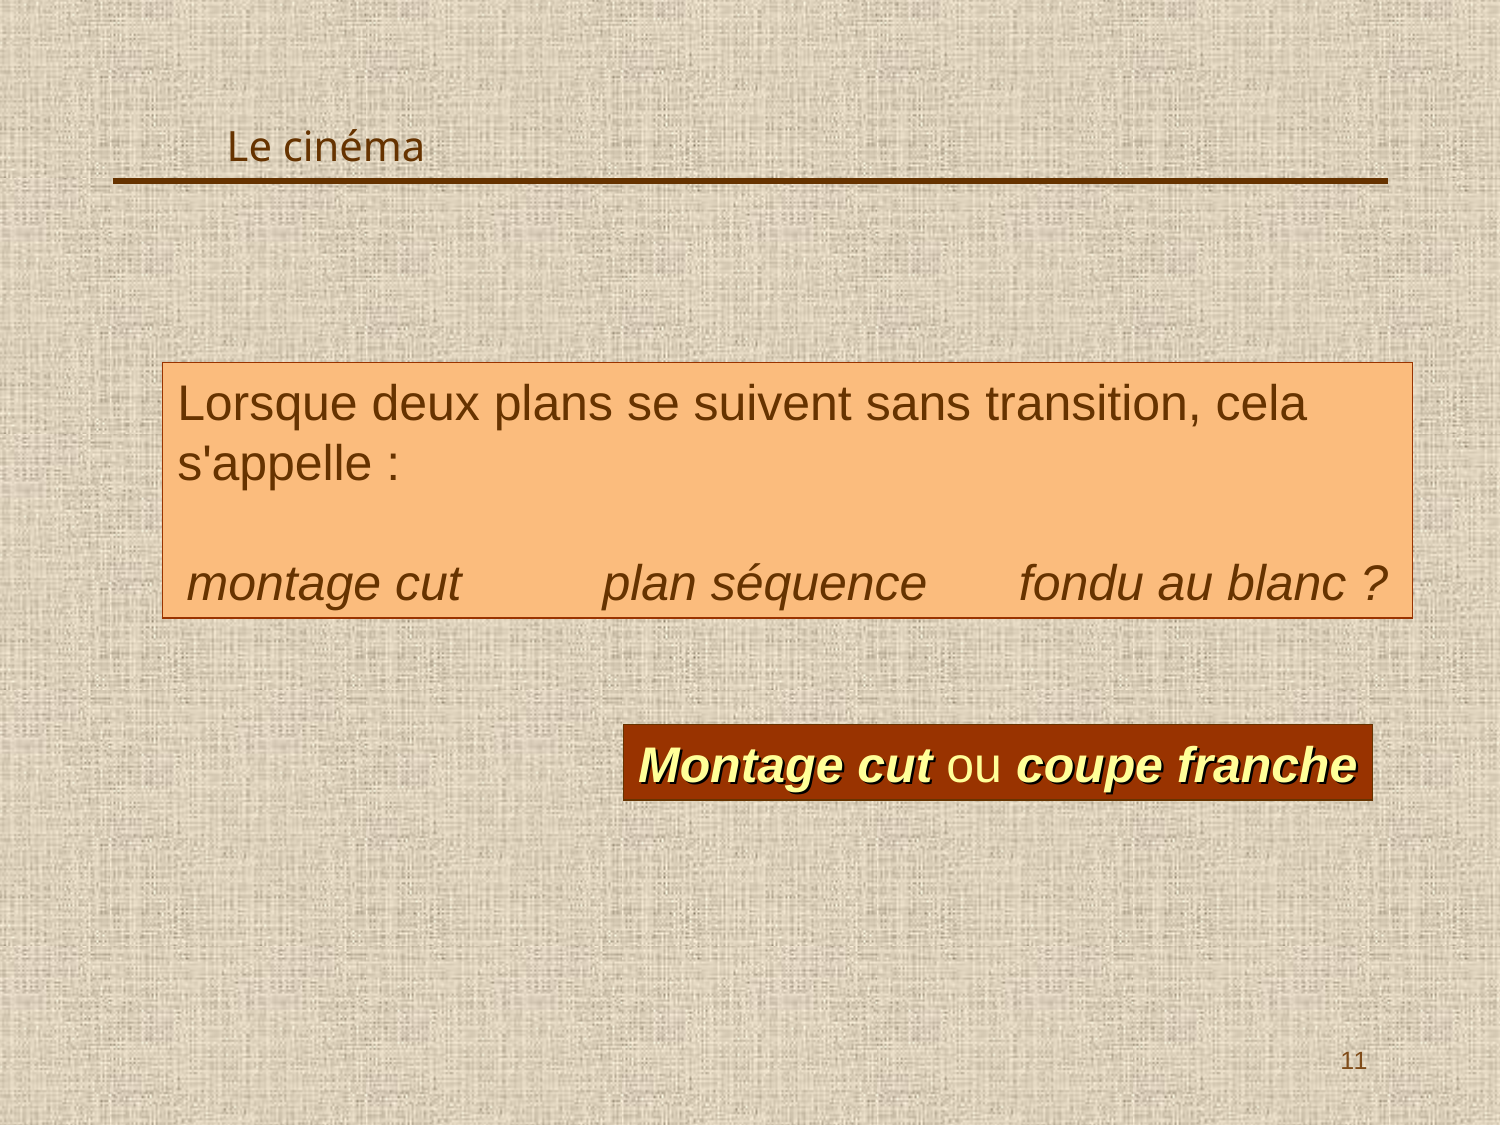

Le cinéma
Lorsque deux plans se suivent sans transition, cela s'appelle :
montage cut	plan séquence	fondu au blanc ?
Montage cut ou coupe franche
11